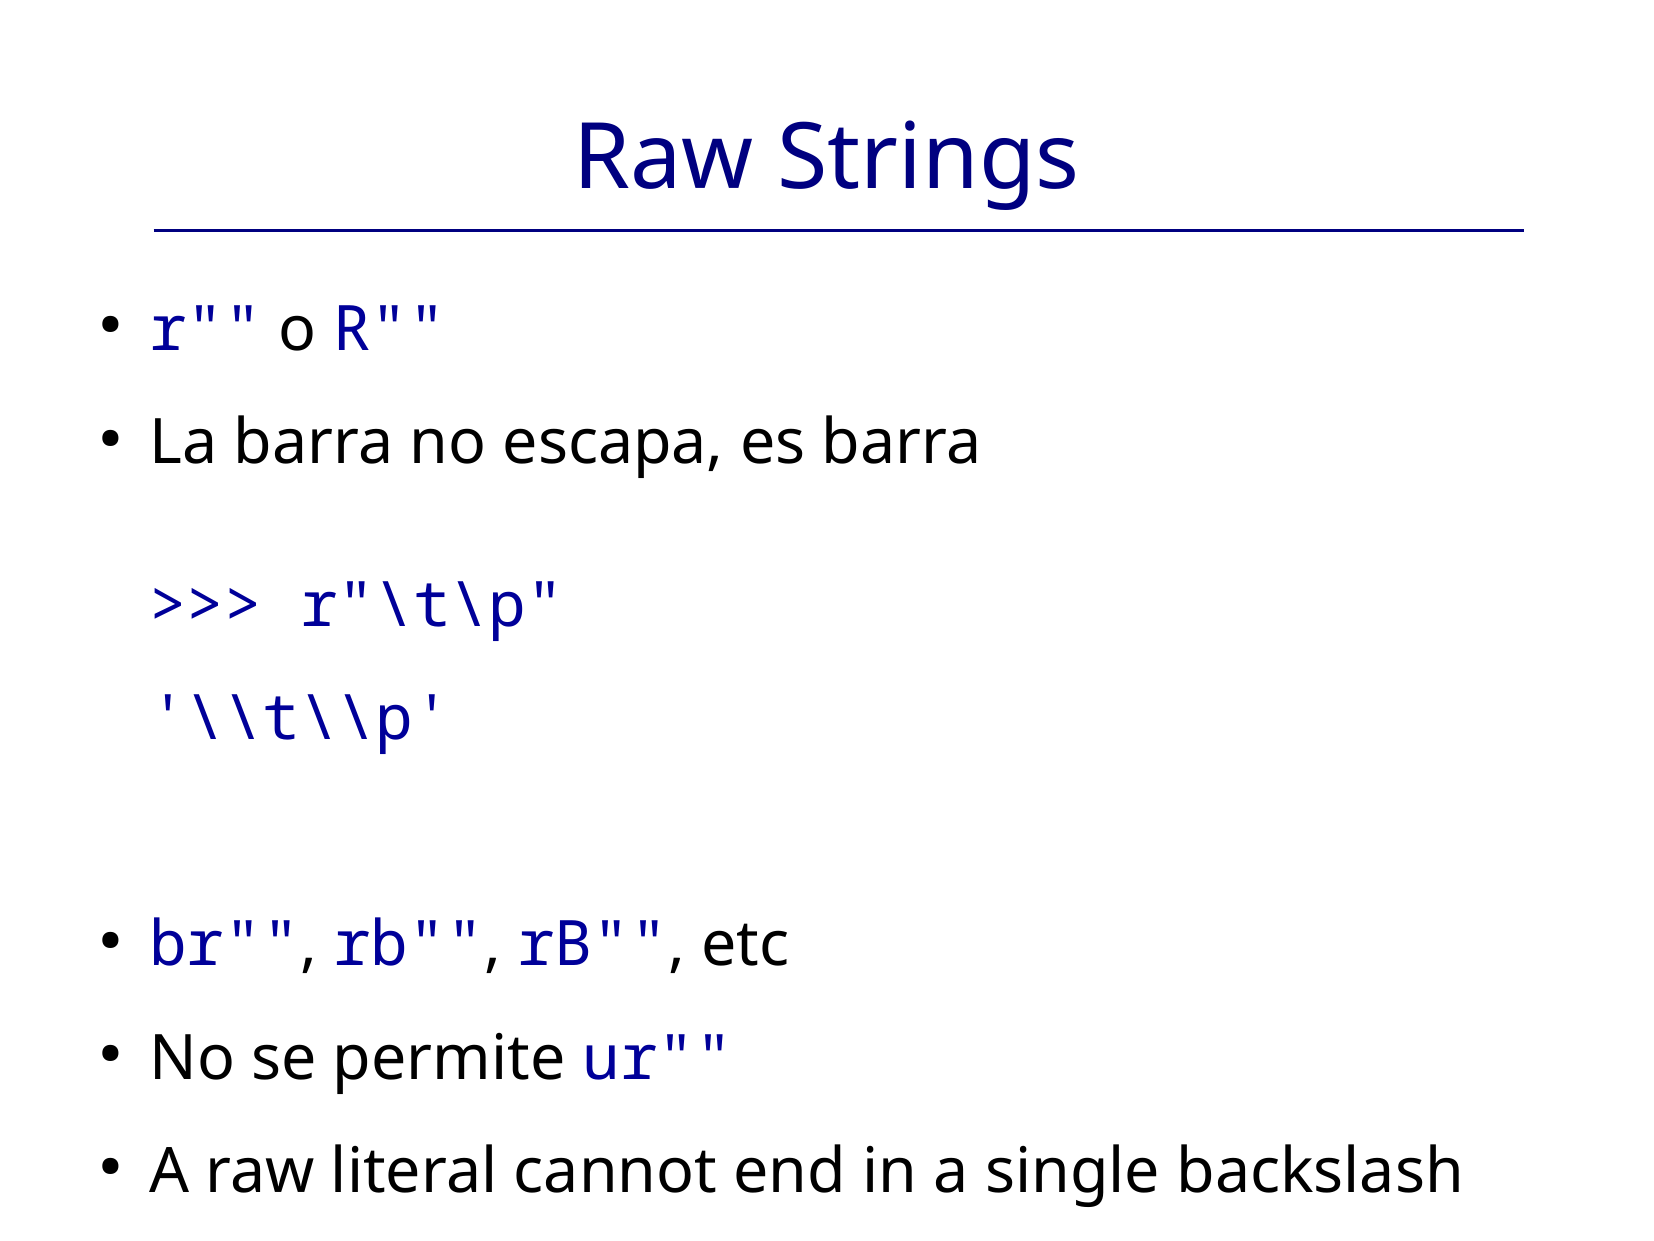

# Raw Strings
r"" o R""
La barra no escapa, es barra
>>> r"\t\p"
'\\t\\p'
br"", rb"", rB"", etc
No se permite ur""
A raw literal cannot end in a single backslash